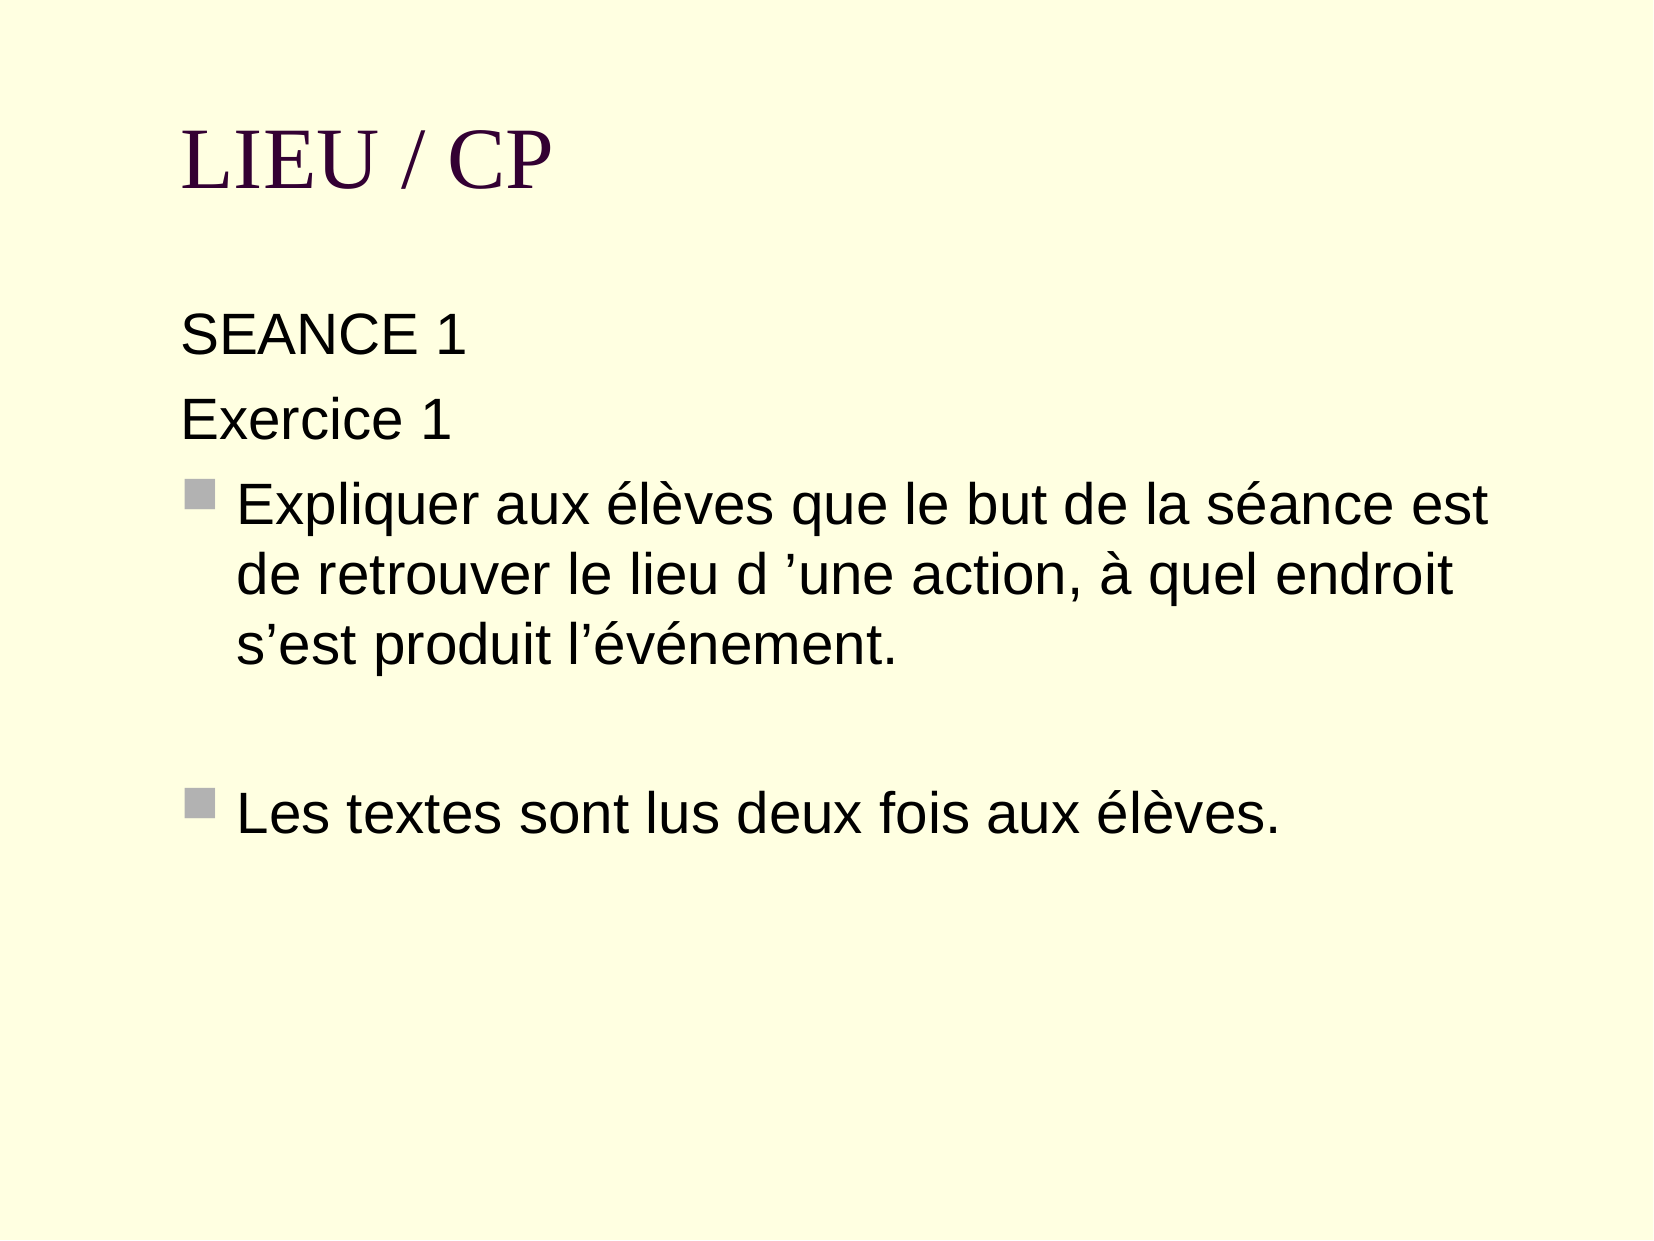

# LIEU / CP
SEANCE 1
Exercice 1
Expliquer aux élèves que le but de la séance est de retrouver le lieu d ’une action, à quel endroit s’est produit l’événement.
Les textes sont lus deux fois aux élèves.